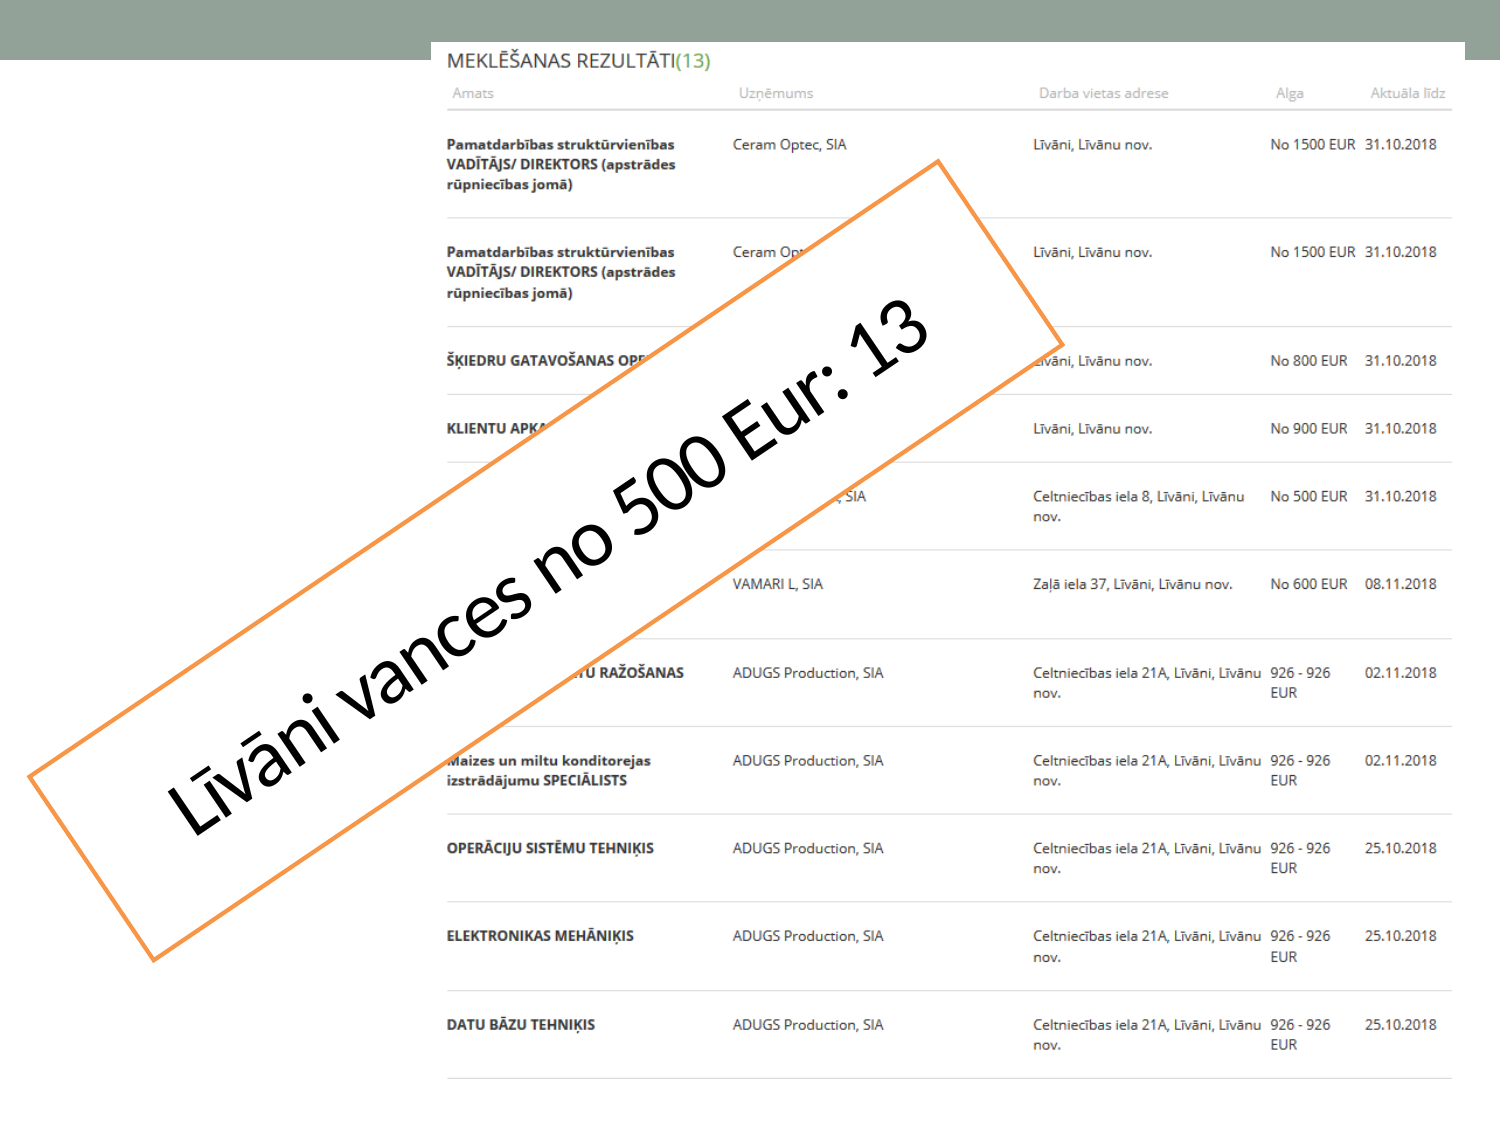

# Līvāni vances no 500 Eur: 13